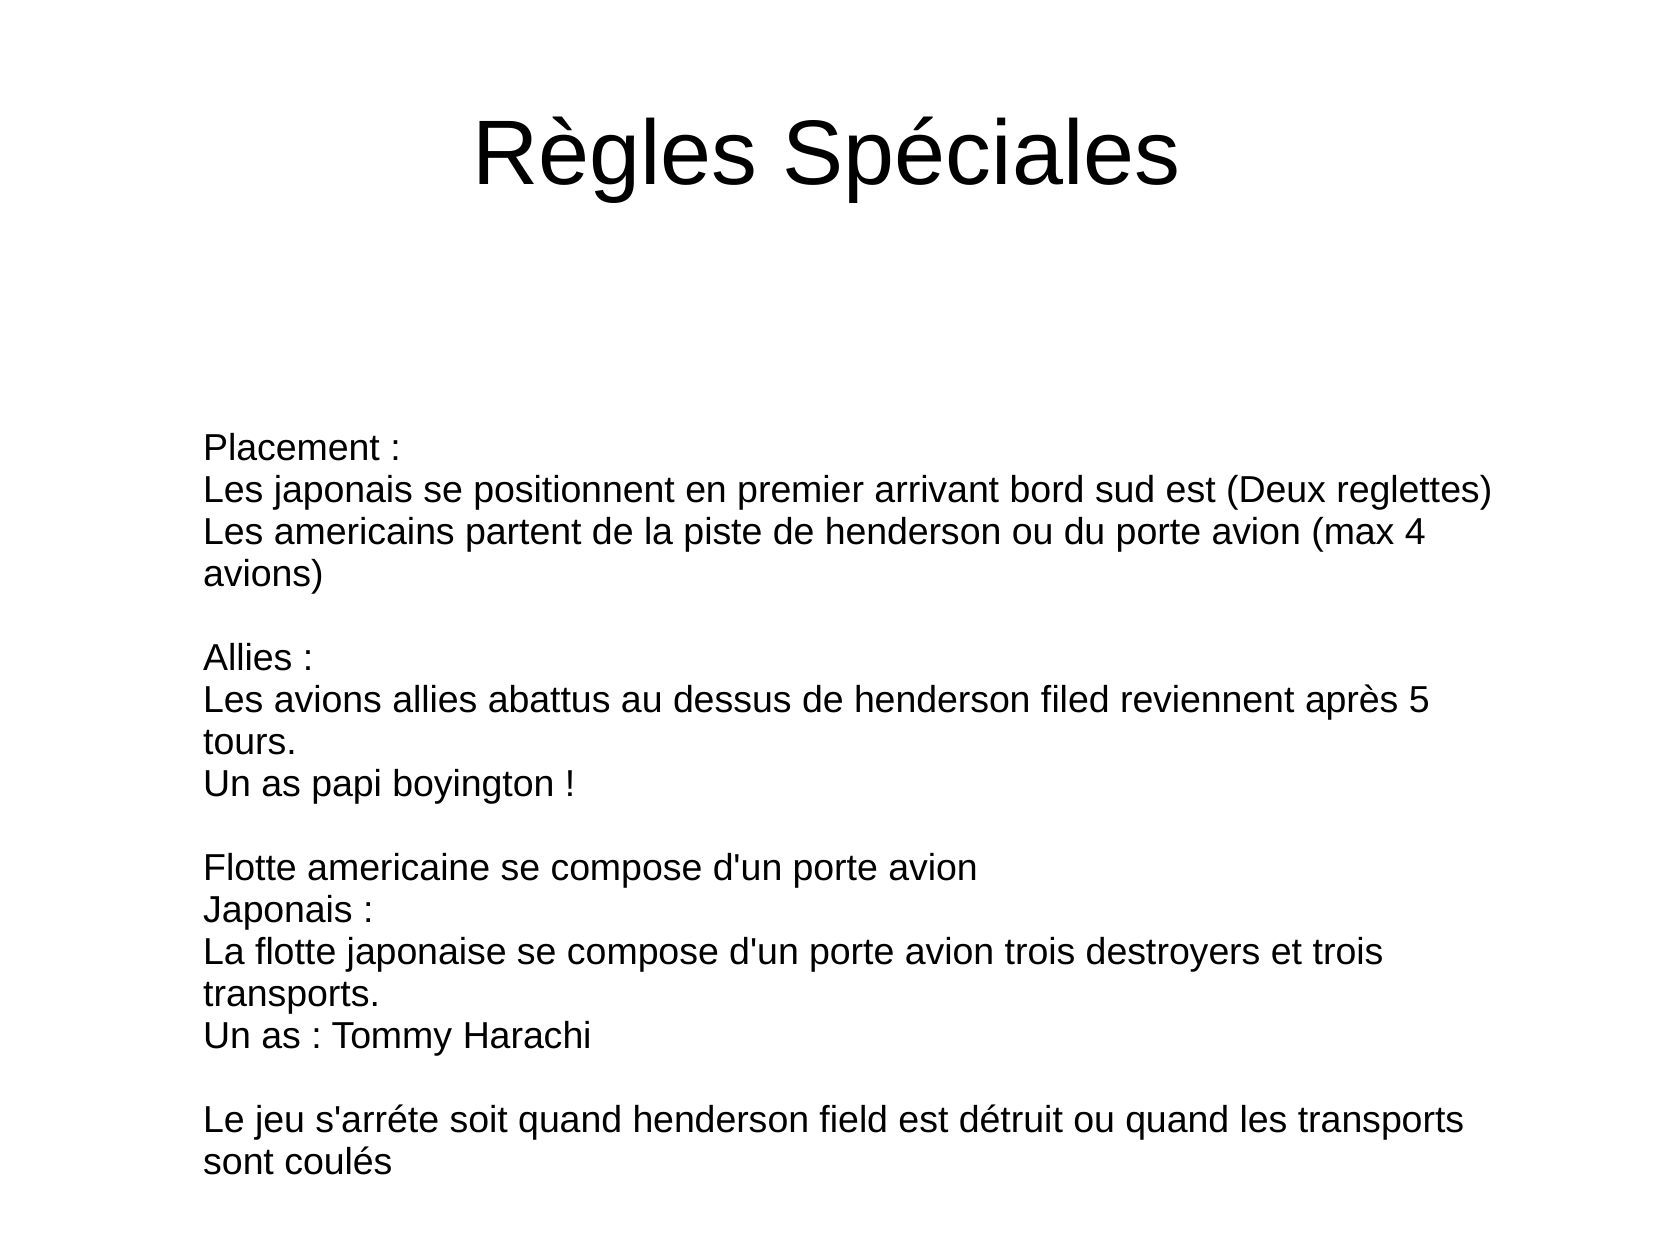

# Règles Spéciales
Placement :
Les japonais se positionnent en premier arrivant bord sud est (Deux reglettes)
Les americains partent de la piste de henderson ou du porte avion (max 4 avions)
Allies :
Les avions allies abattus au dessus de henderson filed reviennent après 5 tours.
Un as papi boyington !
Flotte americaine se compose d'un porte avion
Japonais :
La flotte japonaise se compose d'un porte avion trois destroyers et trois transports.
Un as : Tommy Harachi
Le jeu s'arréte soit quand henderson field est détruit ou quand les transports sont coulés